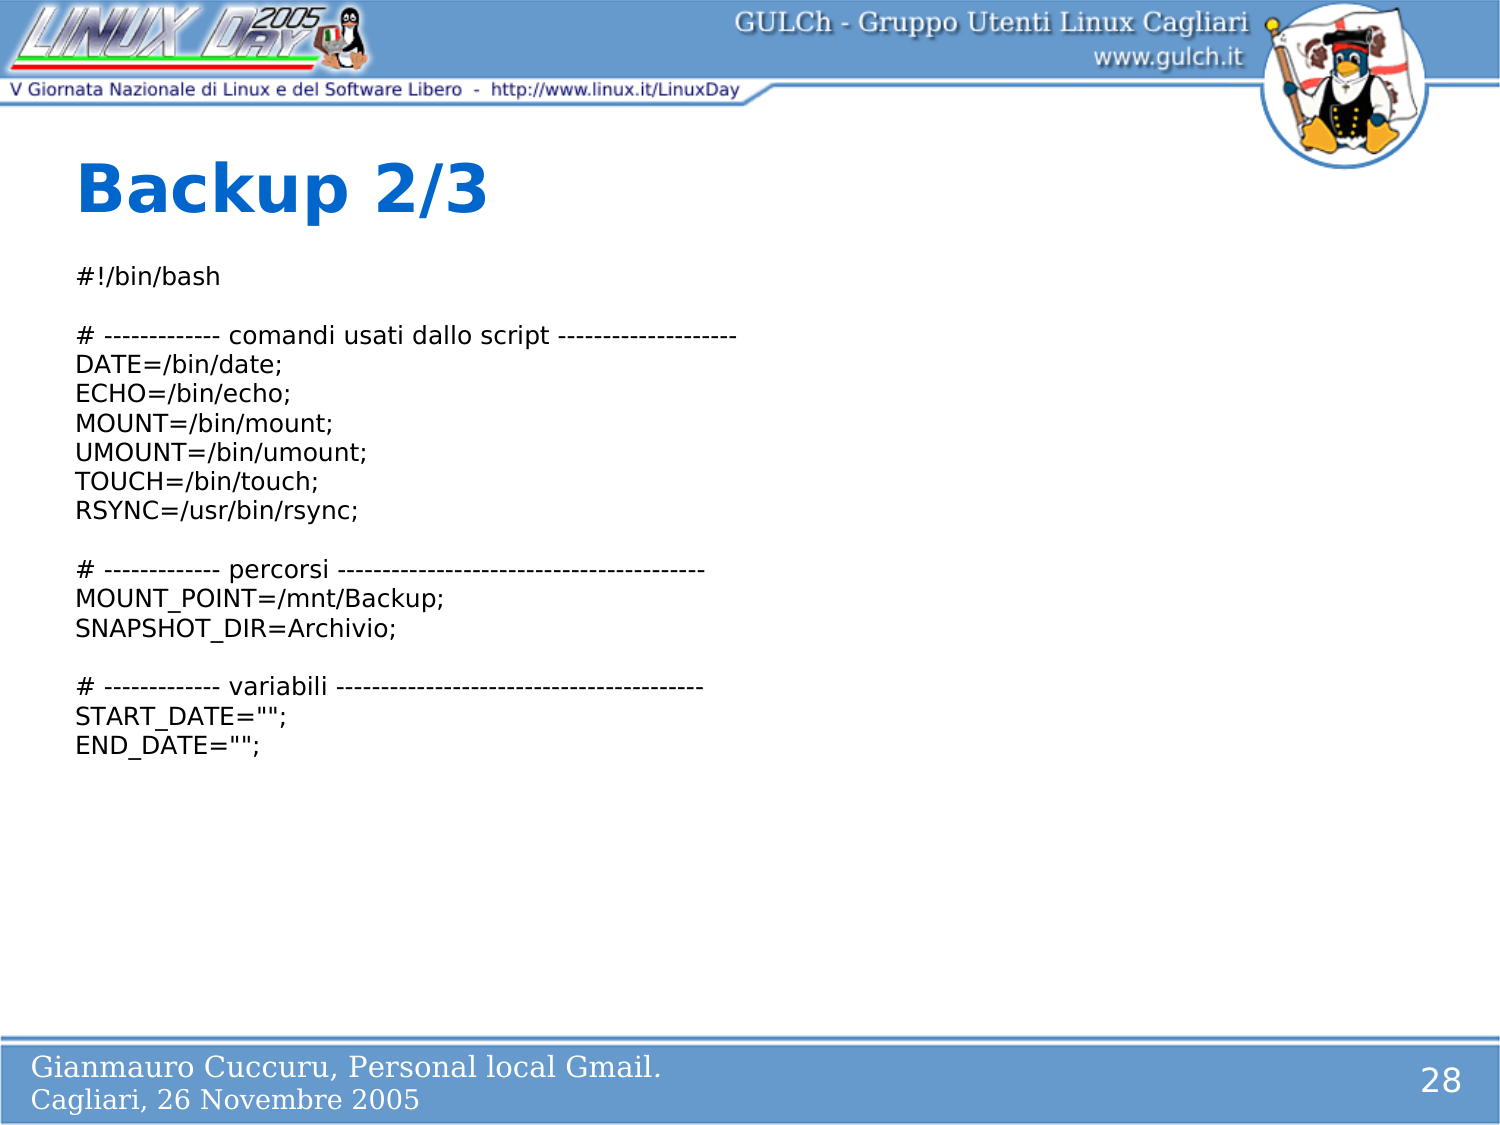

Backup 2/3
#!/bin/bash
# ------------- comandi usati dallo script --------------------
DATE=/bin/date;
ECHO=/bin/echo;
MOUNT=/bin/mount;
UMOUNT=/bin/umount;
TOUCH=/bin/touch;
RSYNC=/usr/bin/rsync;
# ------------- percorsi -----------------------------------------
MOUNT_POINT=/mnt/Backup;
SNAPSHOT_DIR=Archivio;
# ------------- variabili -----------------------------------------
START_DATE="";
END_DATE="";